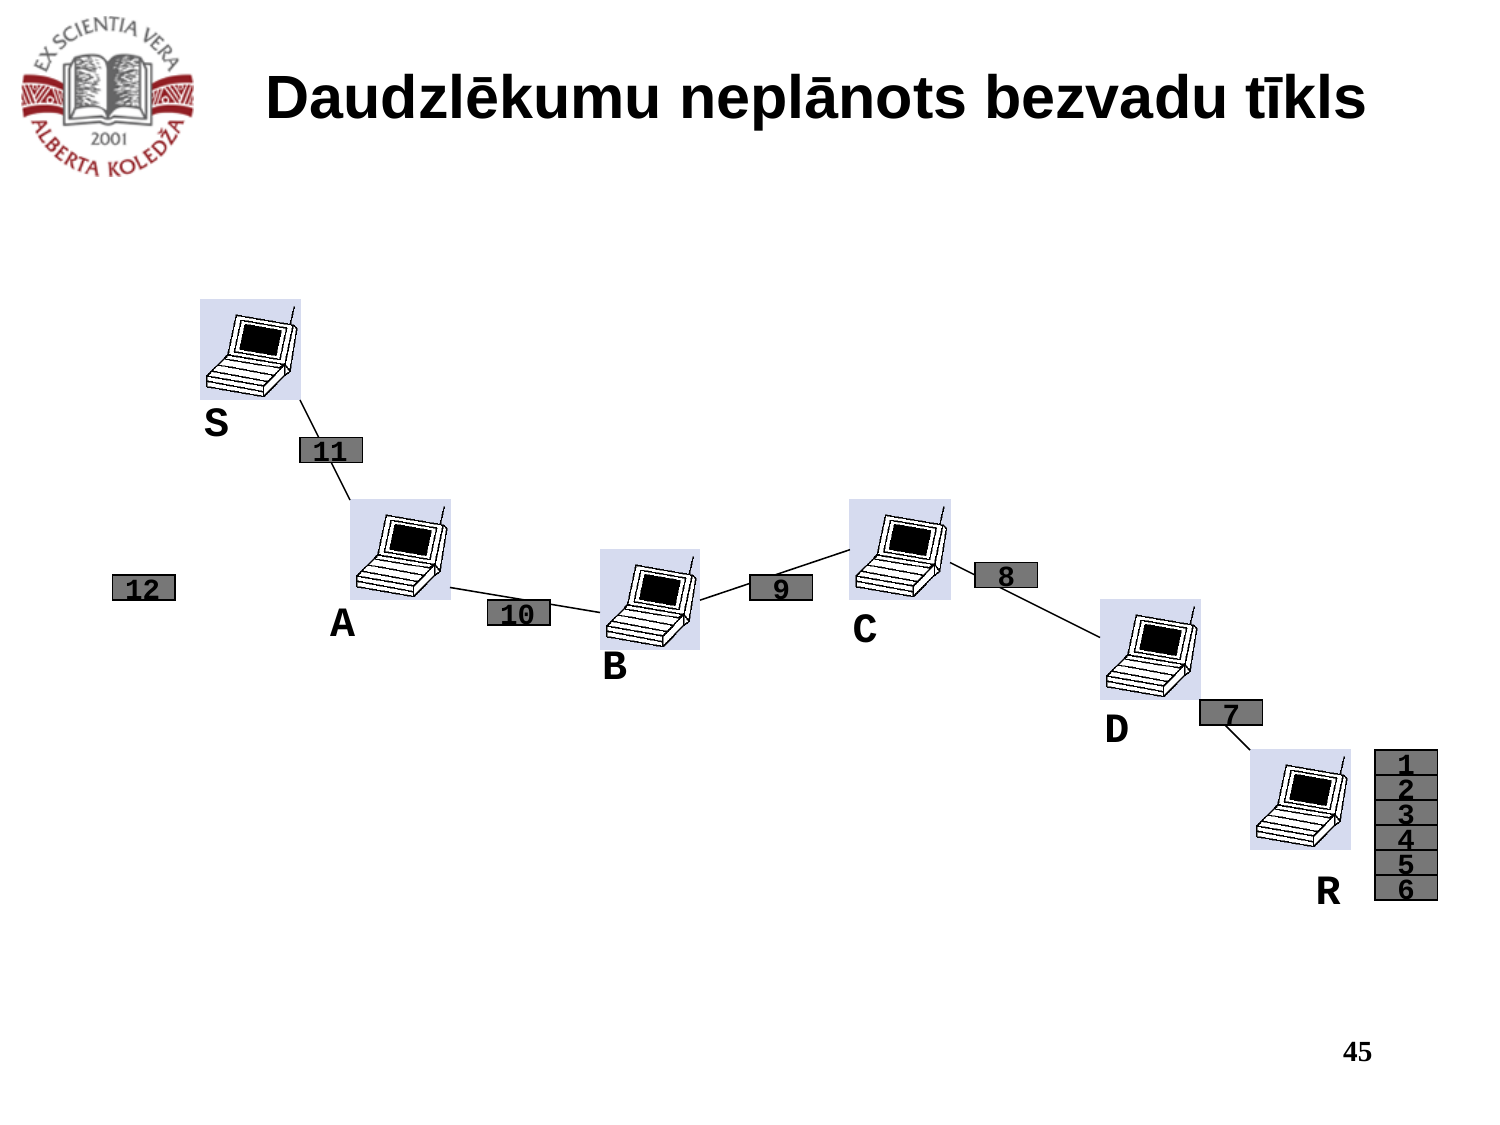

# Daudzlēkumu neplānots bezvadu tīkls
S
11
8
12
9
A
C
10
B
D
7
1
2
3
4
5
R
6